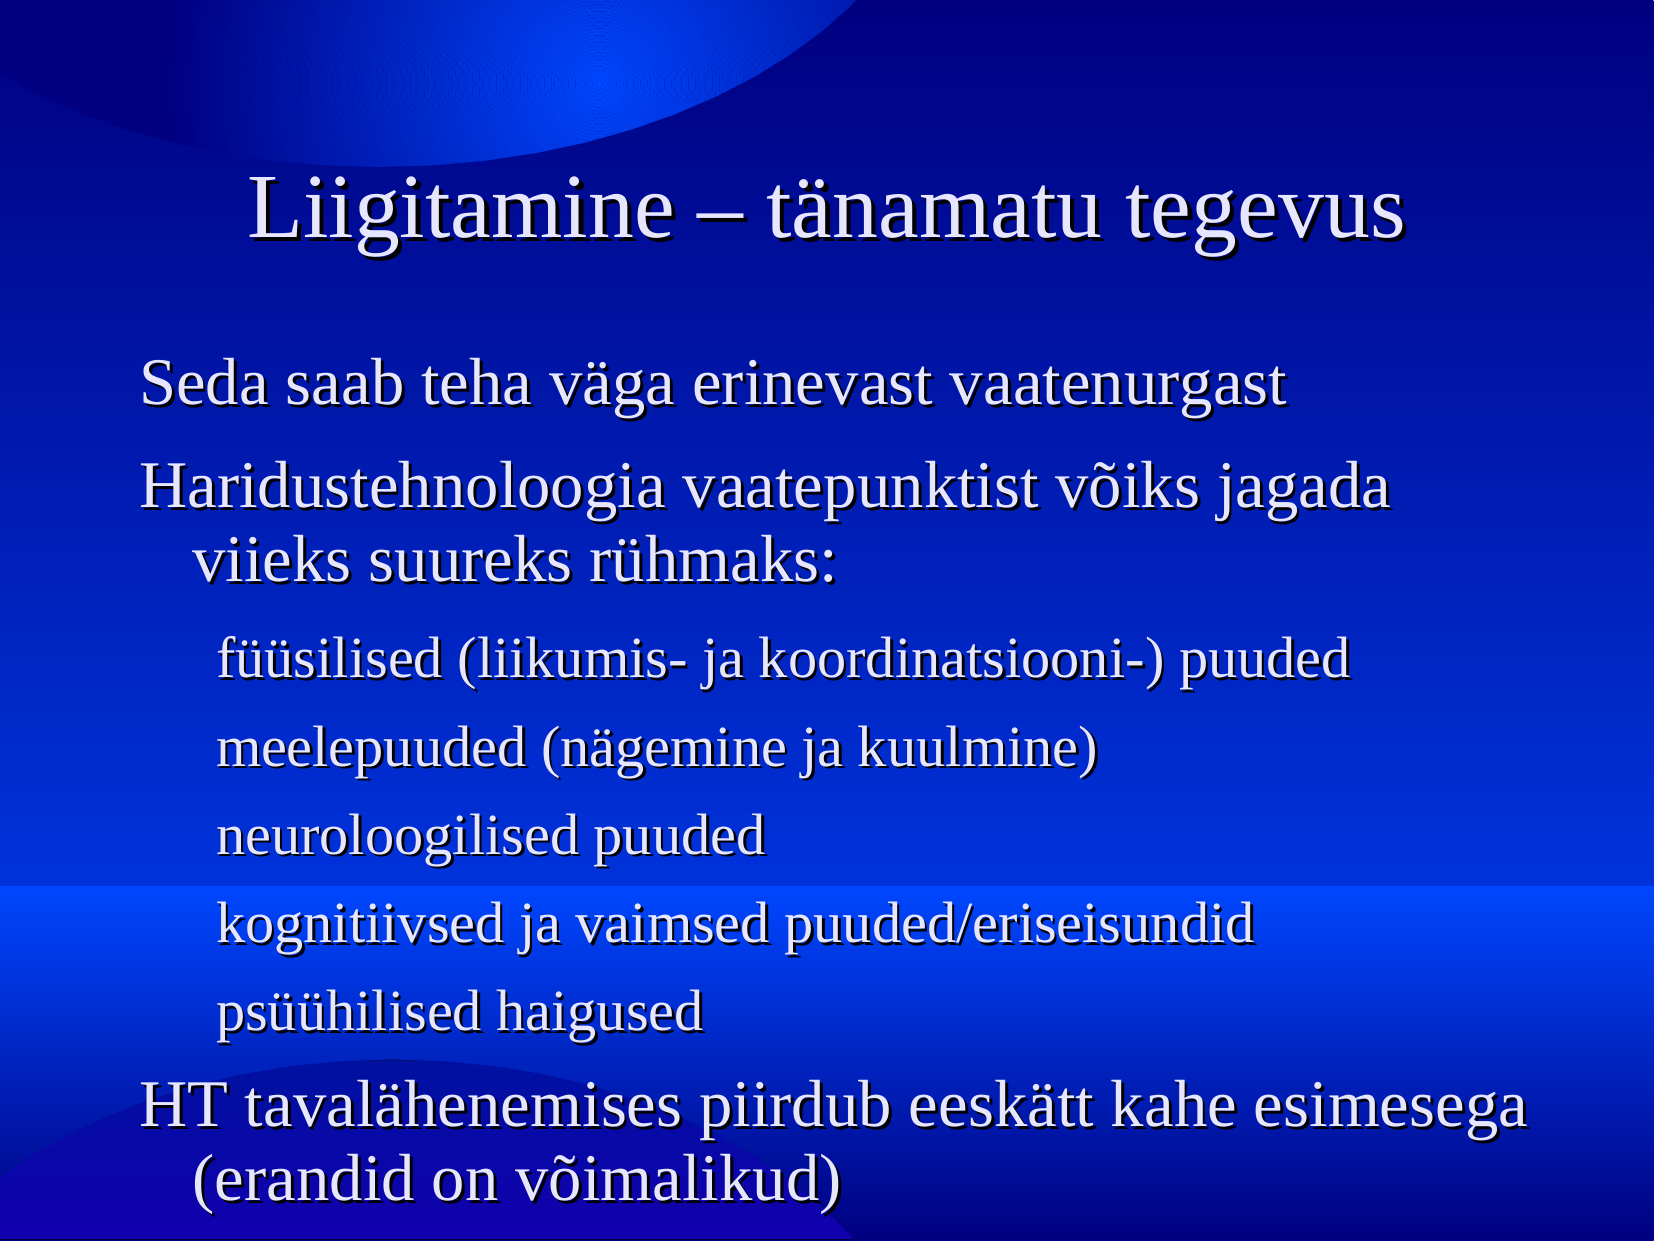

# Liigitamine – tänamatu tegevus
Seda saab teha väga erinevast vaatenurgast
Haridustehnoloogia vaatepunktist võiks jagada viieks suureks rühmaks:
füüsilised (liikumis- ja koordinatsiooni-) puuded
meelepuuded (nägemine ja kuulmine)
neuroloogilised puuded
kognitiivsed ja vaimsed puuded/eriseisundid
psüühilised haigused
HT tavalähenemises piirdub eeskätt kahe esimesega (erandid on võimalikud)